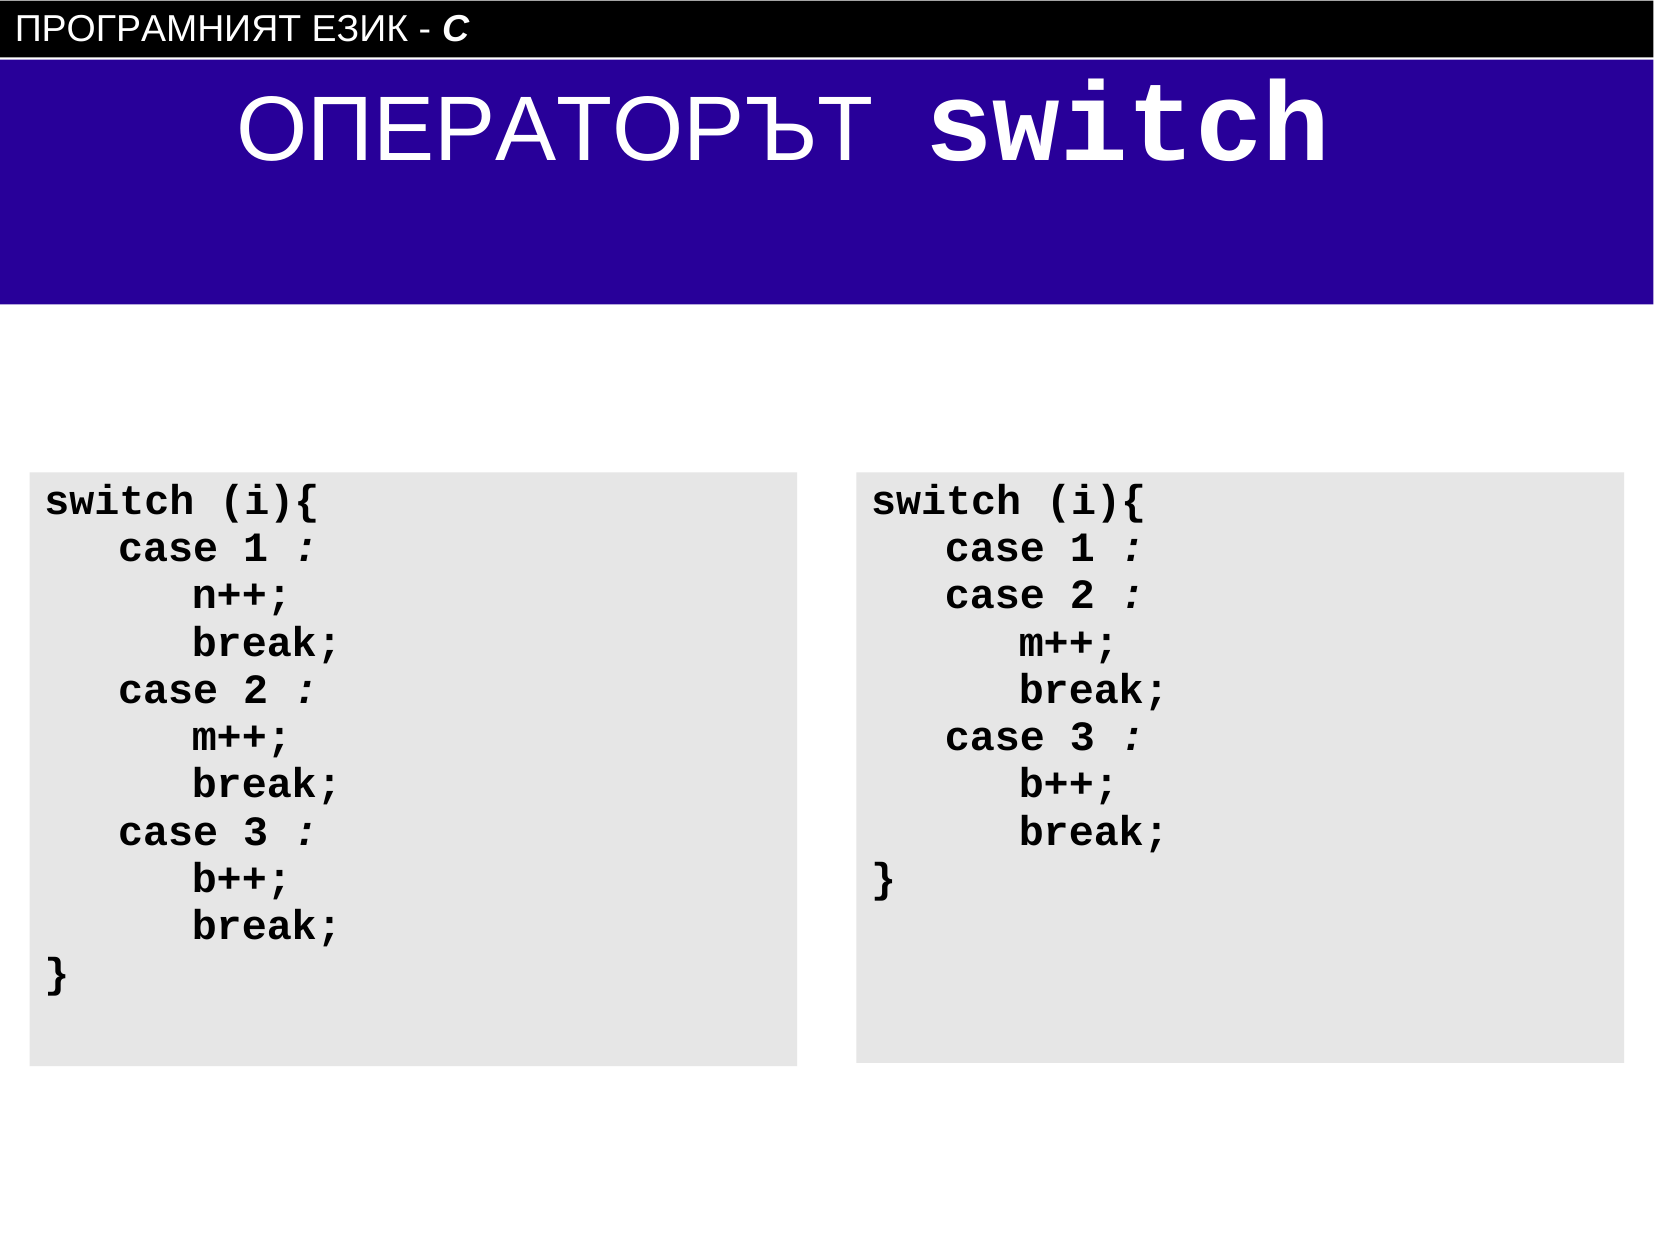

ПРОГРАМНИЯT ЕЗИК - С
			ОПЕРАТОРЪТ switch
switch (i){
	case 1 :
		n++;
		break;
	case 2 :
		m++;
		break;
	case 3 :
		b++;
		break;
}
switch (i){
	case 1 :
	case 2 :
		m++;
		break;
	case 3 :
		b++;
		break;
}